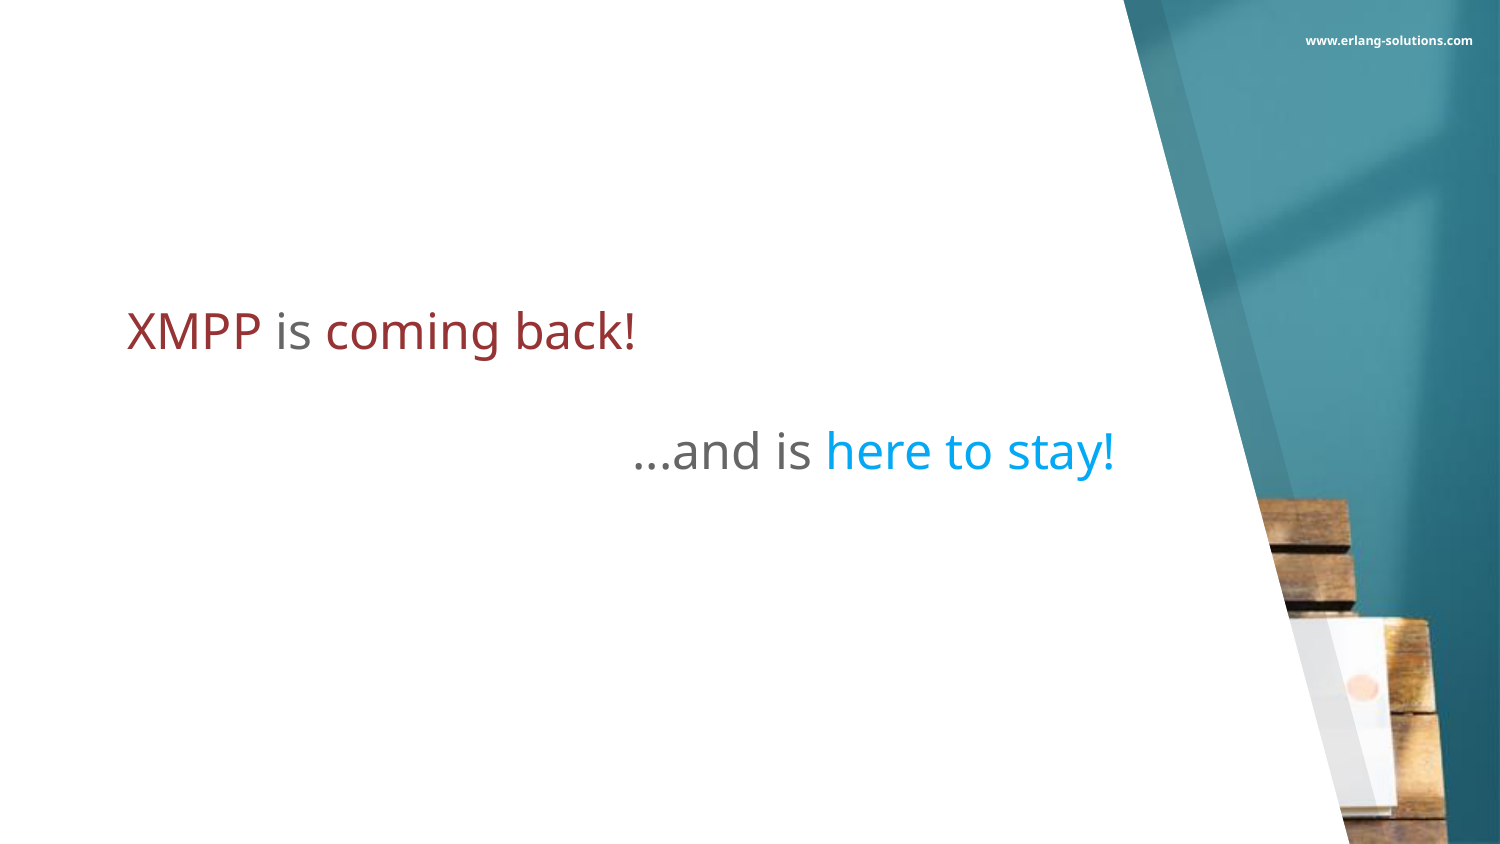

# XMPP is coming back!
...and is here to stay!